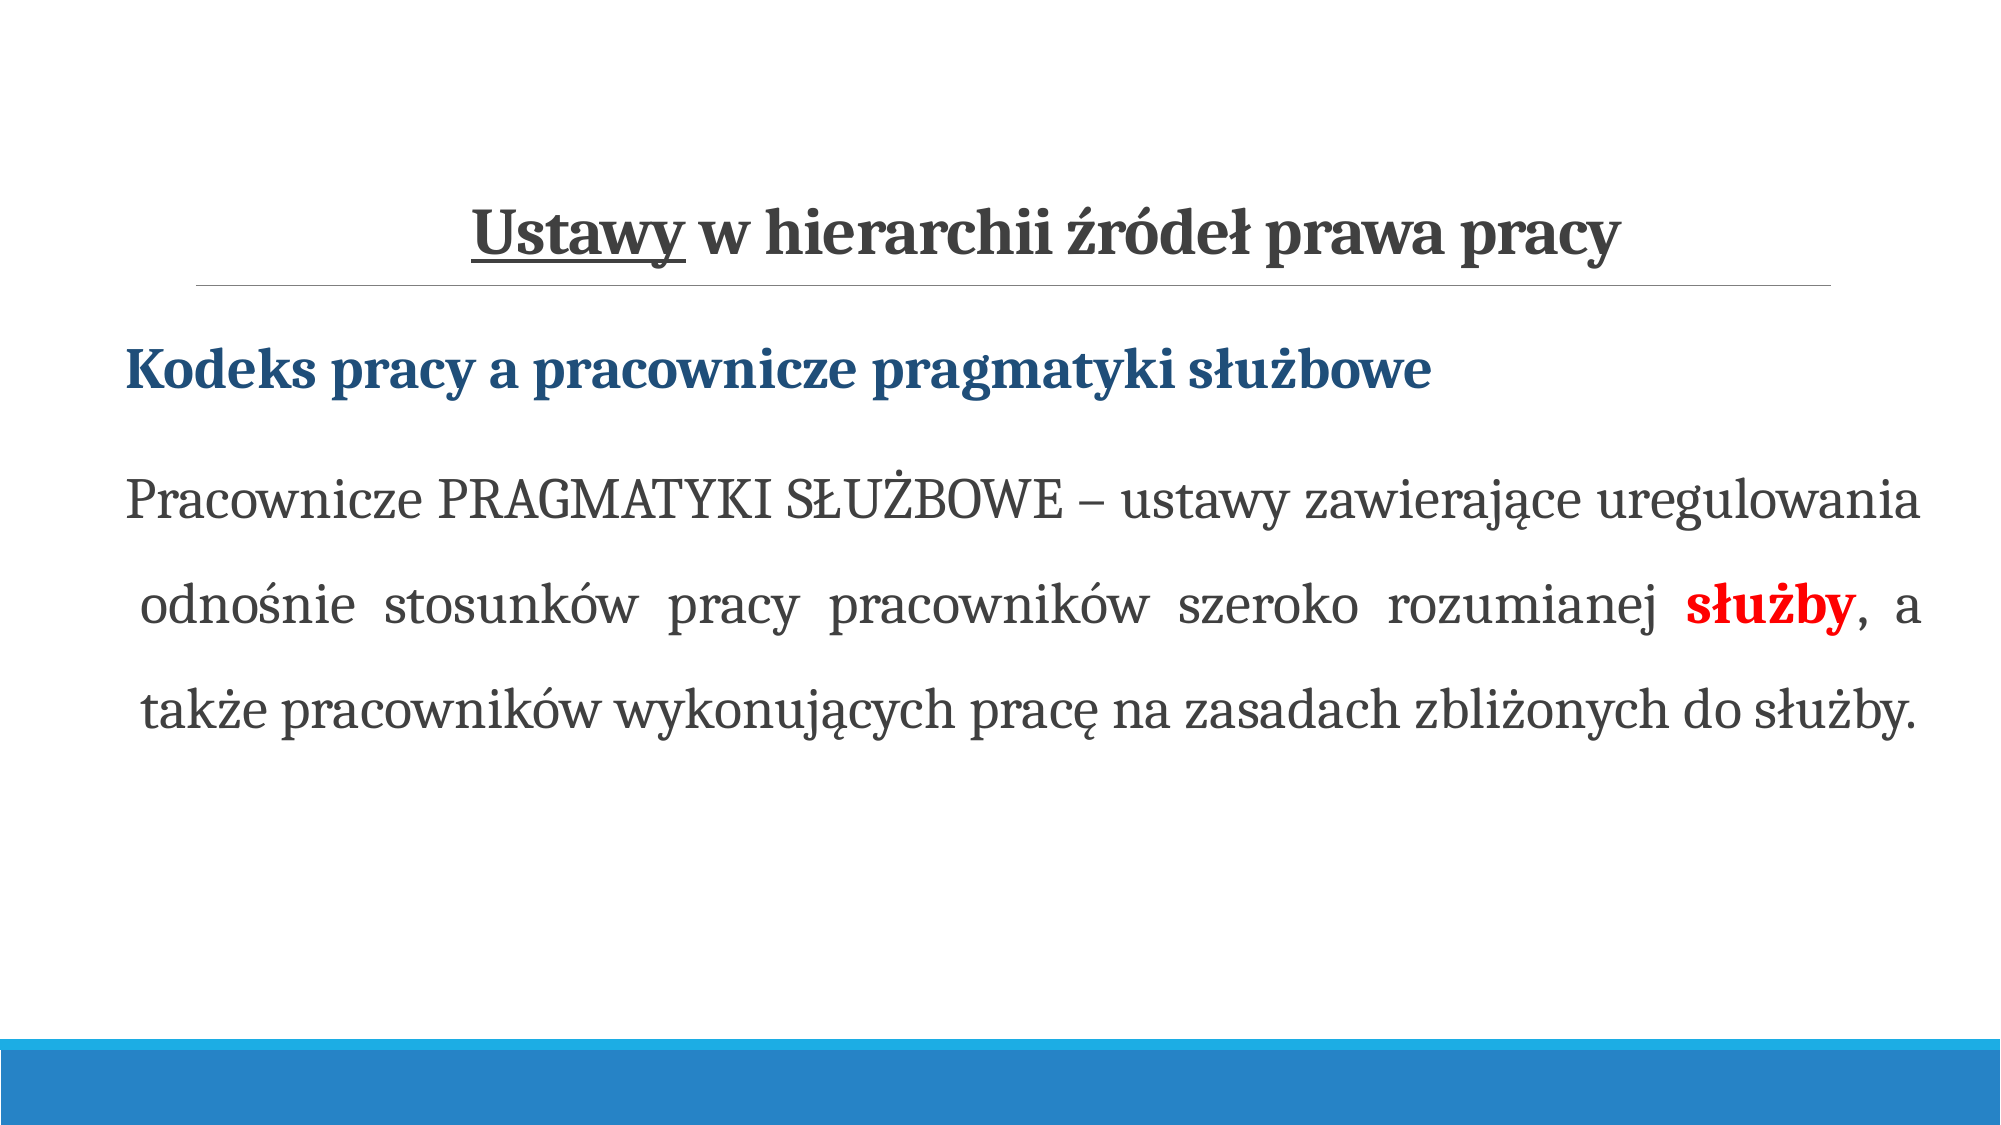

# Ustawy w hierarchii źródeł prawa pracy
Kodeks pracy a pracownicze pragmatyki służbowe
Pracownicze PRAGMATYKI SŁUŻBOWE – ustawy zawierające uregulowania odnośnie stosunków pracy pracowników szeroko rozumianej służby, a także pracowników wykonujących pracę na zasadach zbliżonych do służby.